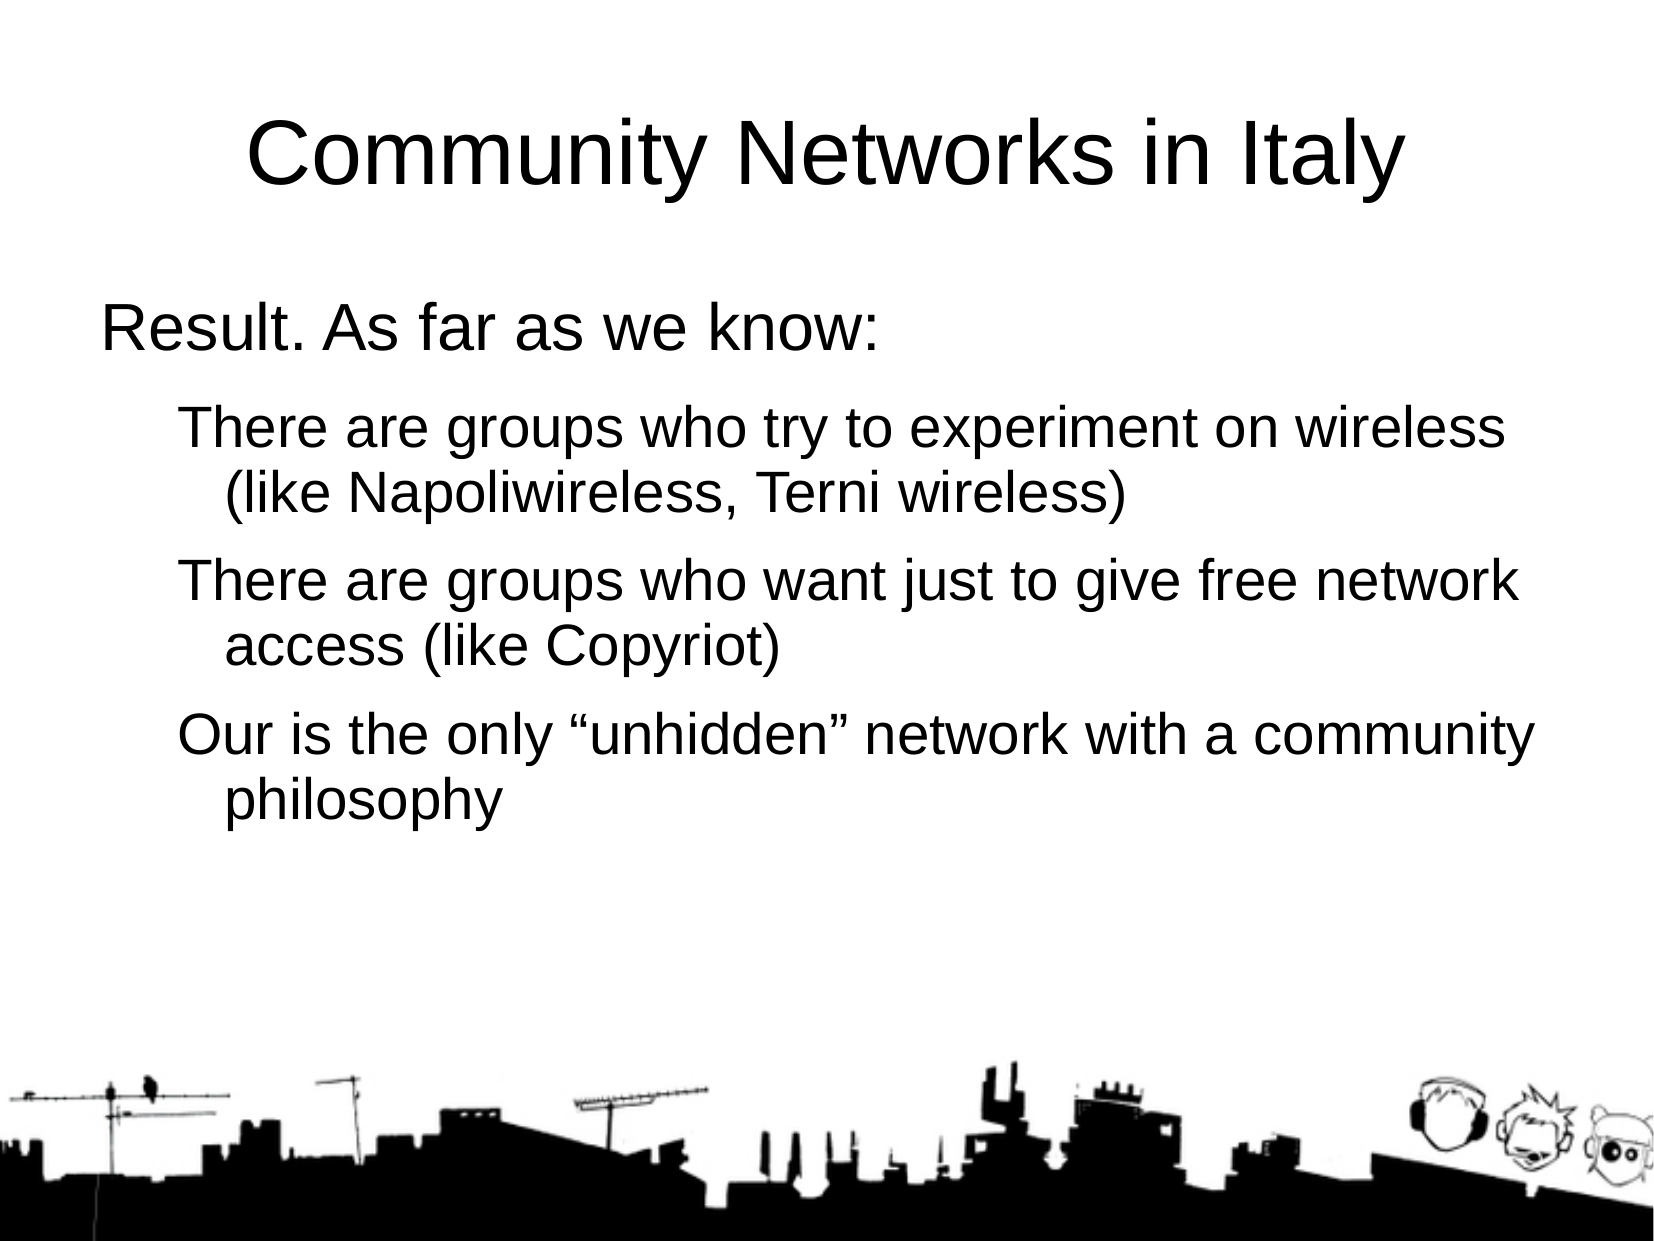

# Community Networks in Italy
Result. As far as we know:
There are groups who try to experiment on wireless (like Napoliwireless, Terni wireless)
There are groups who want just to give free network access (like Copyriot)
Our is the only “unhidden” network with a community philosophy